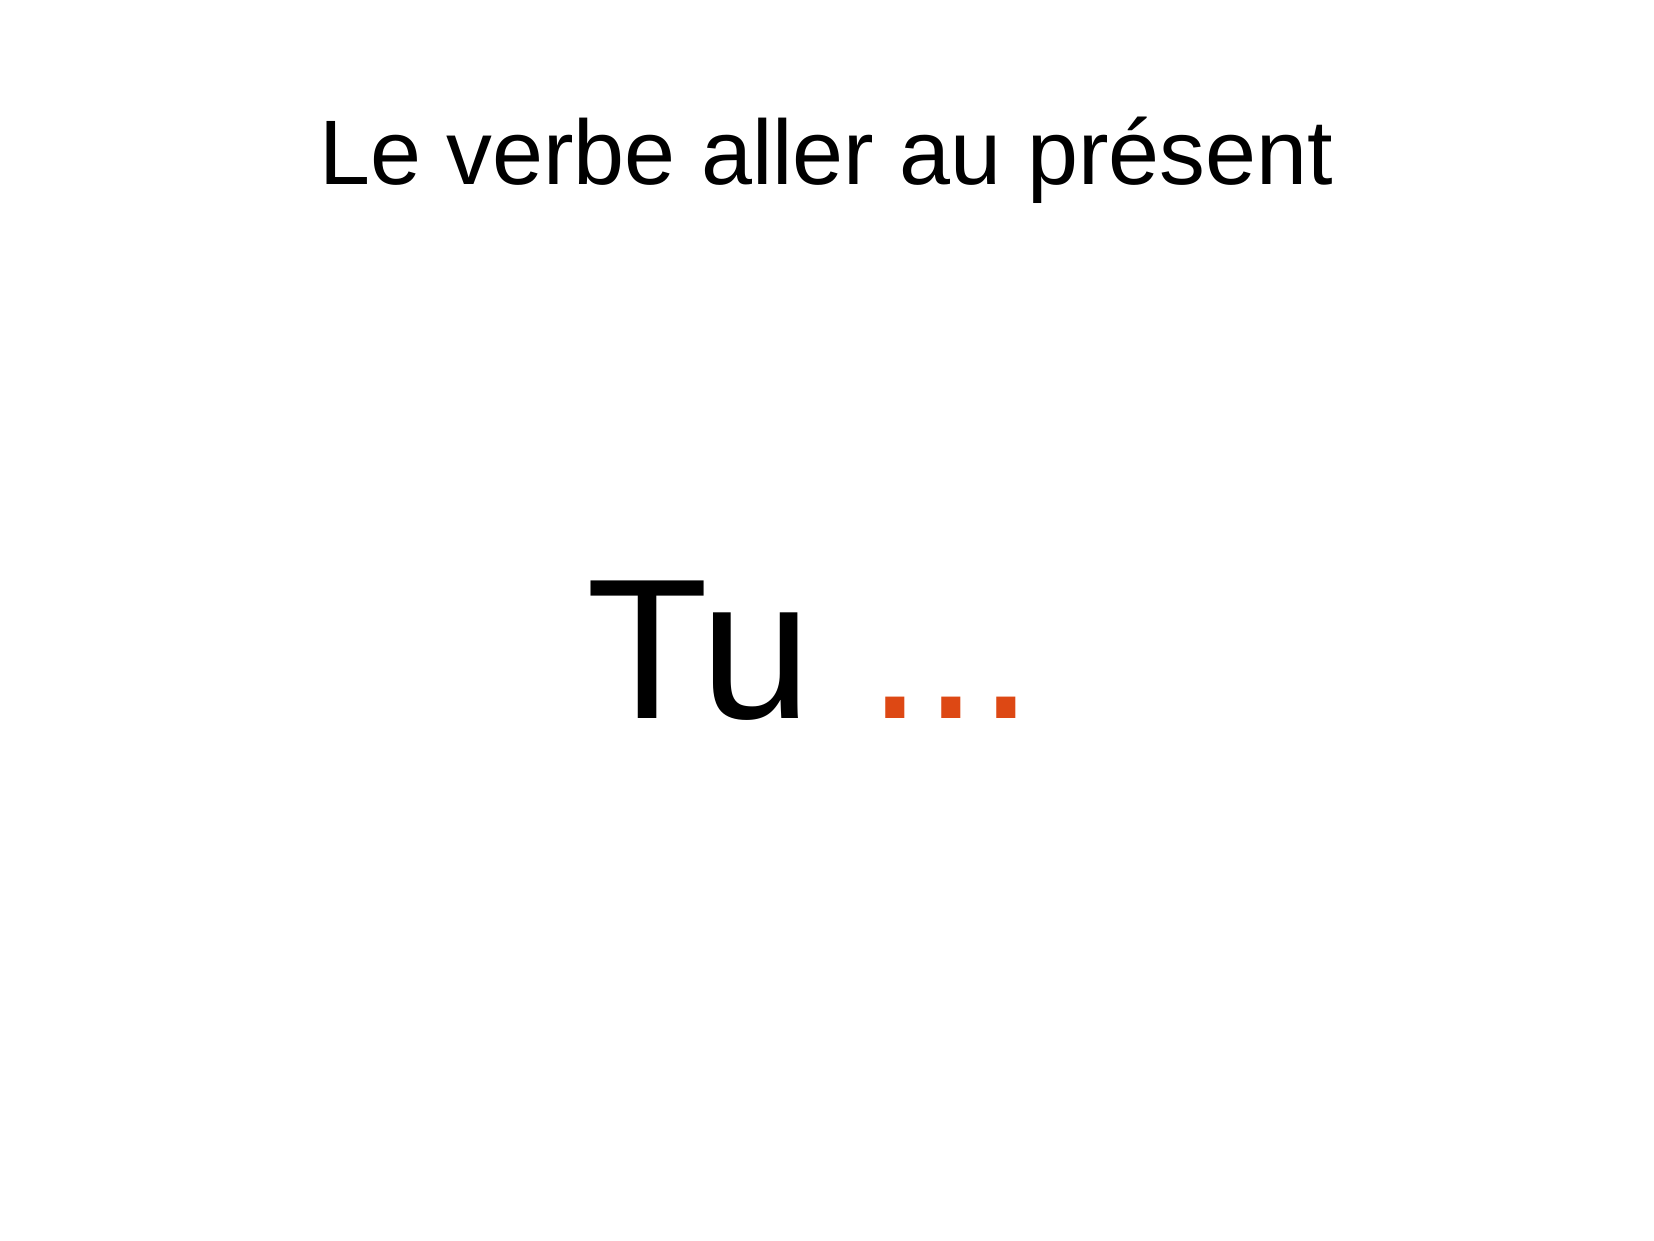

# Le verbe aller au présent
Tu ...